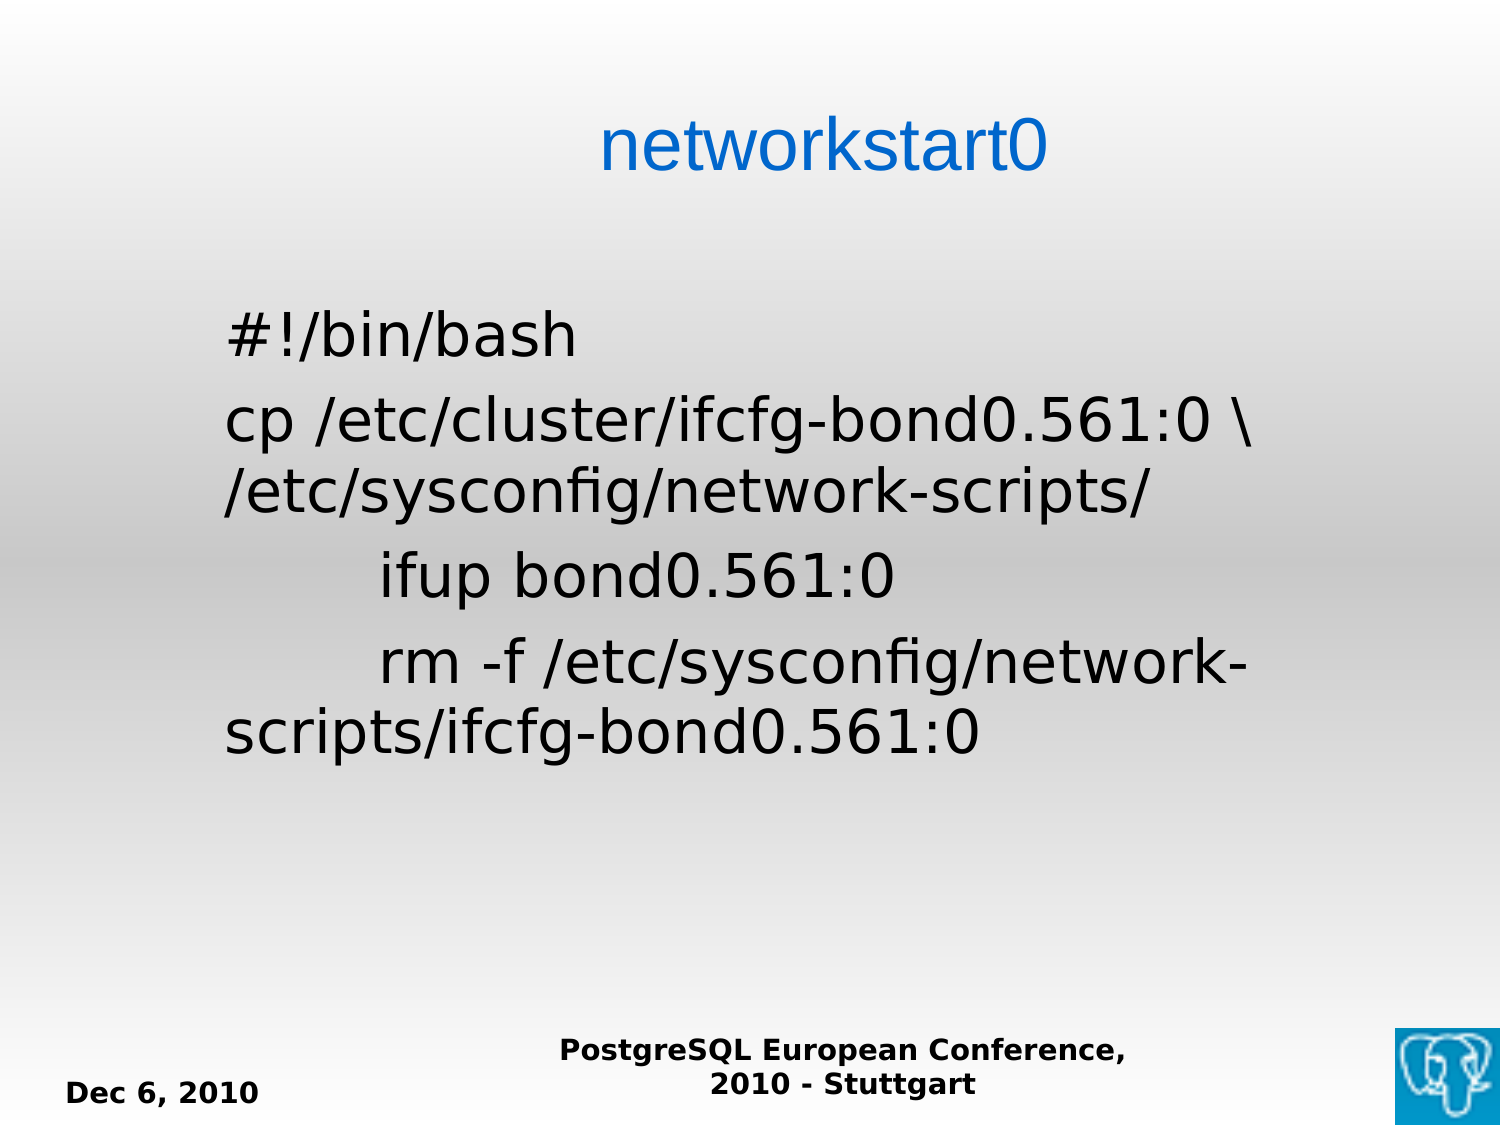

# networkstart0
#!/bin/bash
cp /etc/cluster/ifcfg-bond0.561:0 \ /etc/sysconfig/network-scripts/
 ifup bond0.561:0
 rm -f /etc/sysconfig/network-scripts/ifcfg-bond0.561:0